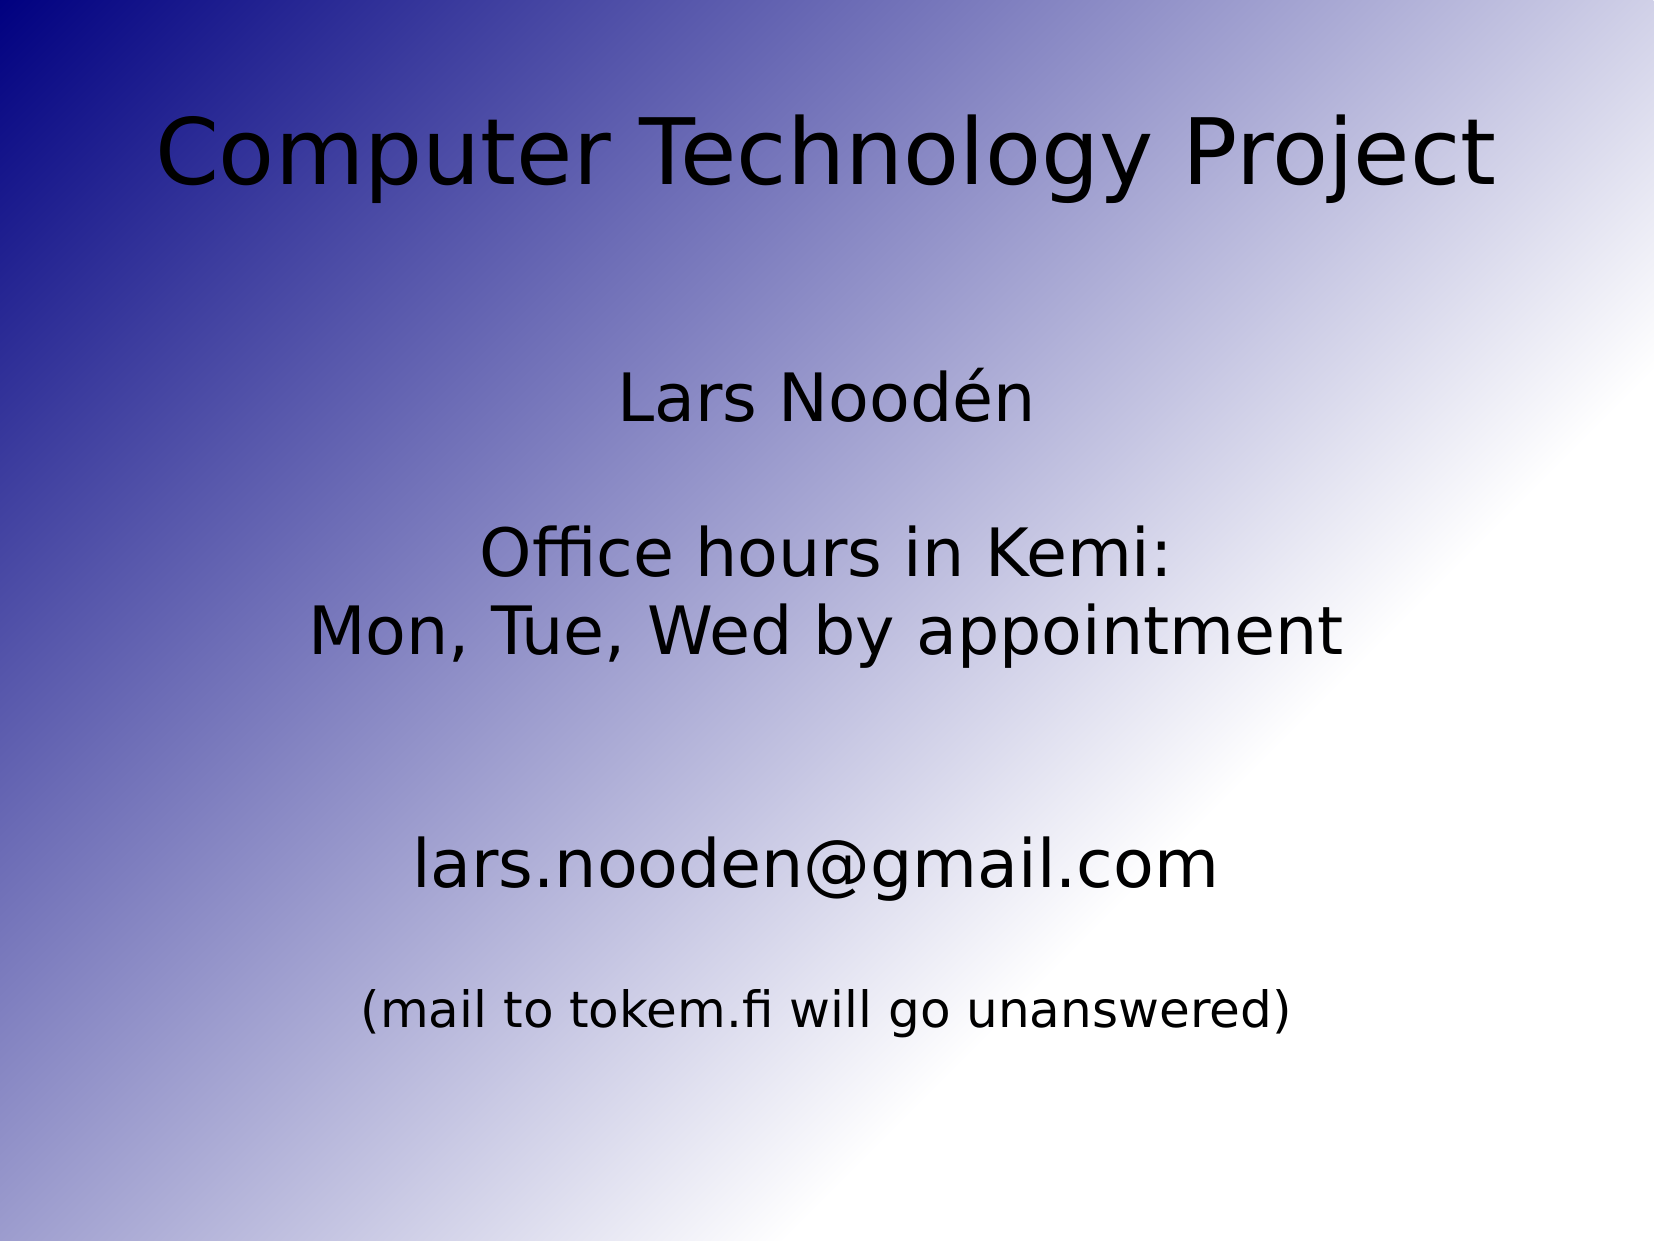

# Computer Technology Project
Lars Noodén
Office hours in Kemi:
Mon, Tue, Wed by appointment
lars.nooden@gmail.com
(mail to tokem.fi will go unanswered)